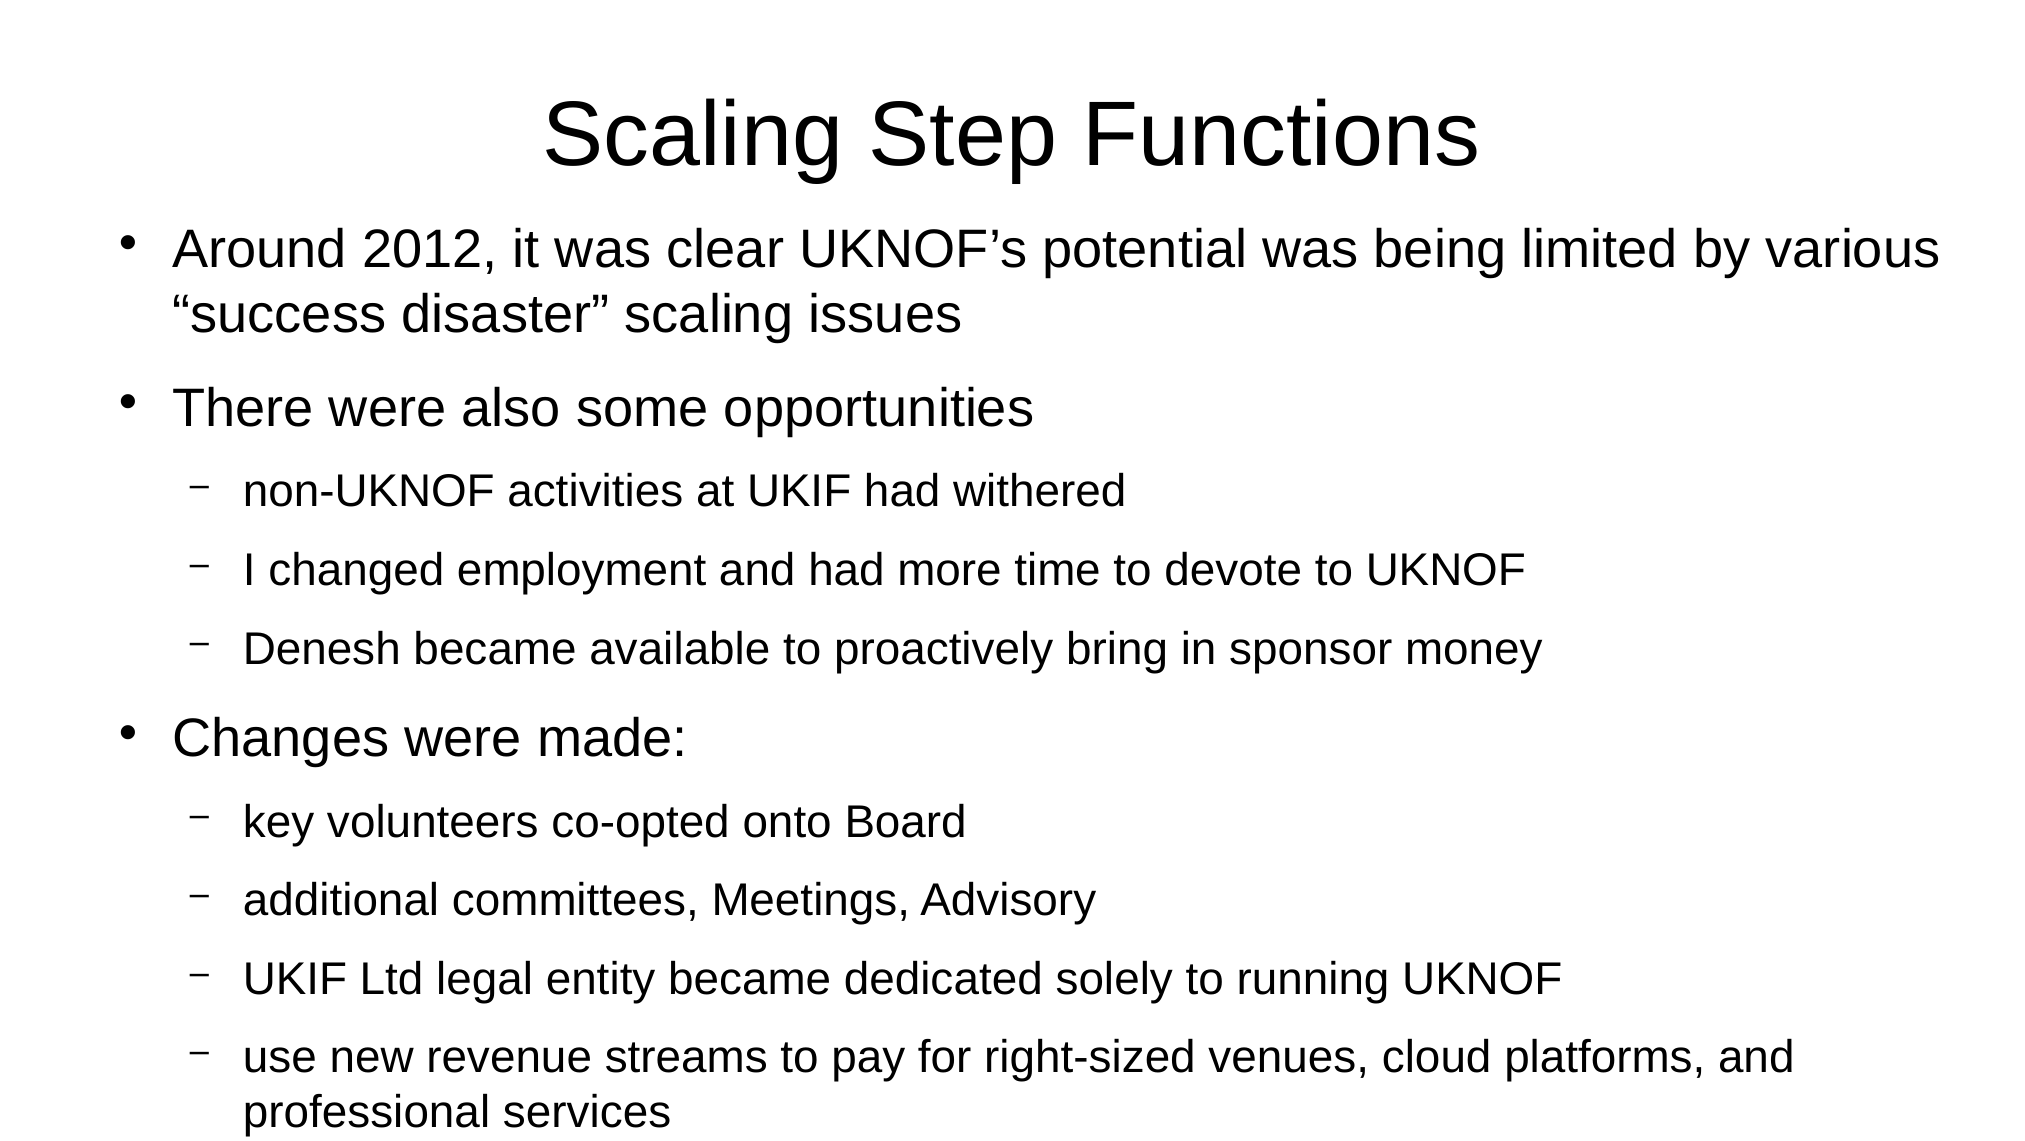

# Scaling Step Functions
Around 2012, it was clear UKNOF’s potential was being limited by various “success disaster” scaling issues
There were also some opportunities
non-UKNOF activities at UKIF had withered
I changed employment and had more time to devote to UKNOF
Denesh became available to proactively bring in sponsor money
Changes were made:
key volunteers co-opted onto Board
additional committees, Meetings, Advisory
UKIF Ltd legal entity became dedicated solely to running UKNOF
use new revenue streams to pay for right-sized venues, cloud platforms, and professional services